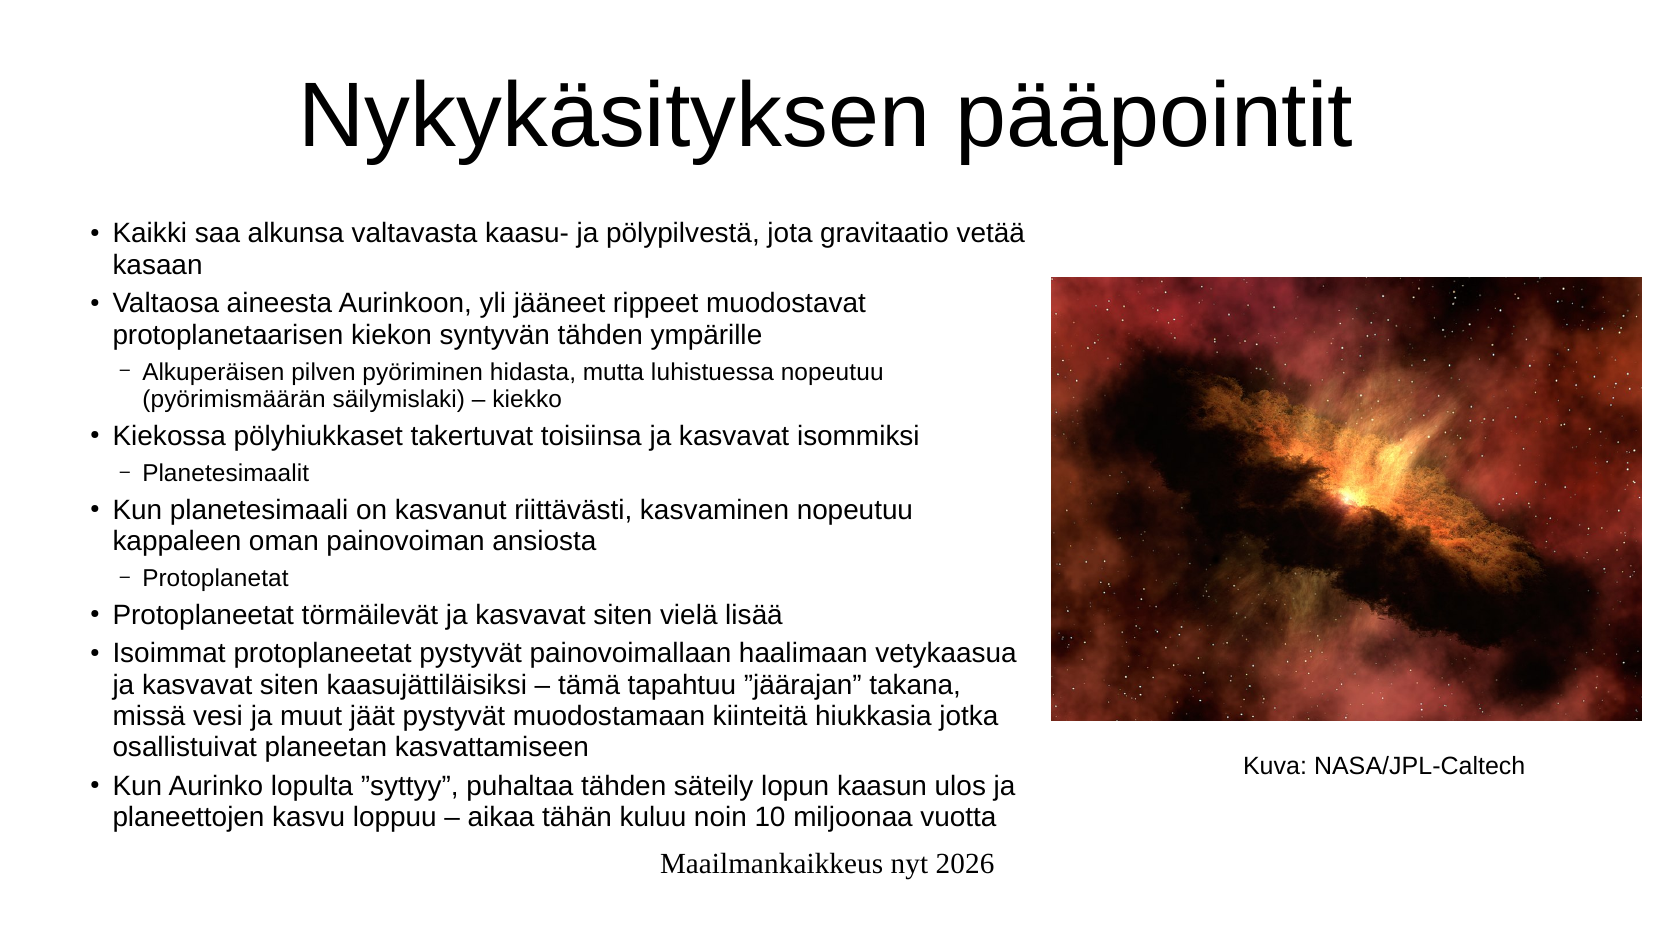

# Nykykäsityksen pääpointit
Kaikki saa alkunsa valtavasta kaasu- ja pölypilvestä, jota gravitaatio vetää kasaan
Valtaosa aineesta Aurinkoon, yli jääneet rippeet muodostavat protoplanetaarisen kiekon syntyvän tähden ympärille
Alkuperäisen pilven pyöriminen hidasta, mutta luhistuessa nopeutuu (pyörimismäärän säilymislaki) – kiekko
Kiekossa pölyhiukkaset takertuvat toisiinsa ja kasvavat isommiksi
Planetesimaalit
Kun planetesimaali on kasvanut riittävästi, kasvaminen nopeutuu kappaleen oman painovoiman ansiosta
Protoplanetat
Protoplaneetat törmäilevät ja kasvavat siten vielä lisää
Isoimmat protoplaneetat pystyvät painovoimallaan haalimaan vetykaasua ja kasvavat siten kaasujättiläisiksi – tämä tapahtuu ”jäärajan” takana, missä vesi ja muut jäät pystyvät muodostamaan kiinteitä hiukkasia jotka osallistuivat planeetan kasvattamiseen
Kun Aurinko lopulta ”syttyy”, puhaltaa tähden säteily lopun kaasun ulos ja planeettojen kasvu loppuu – aikaa tähän kuluu noin 10 miljoonaa vuotta
Kuva: NASA/JPL-Caltech